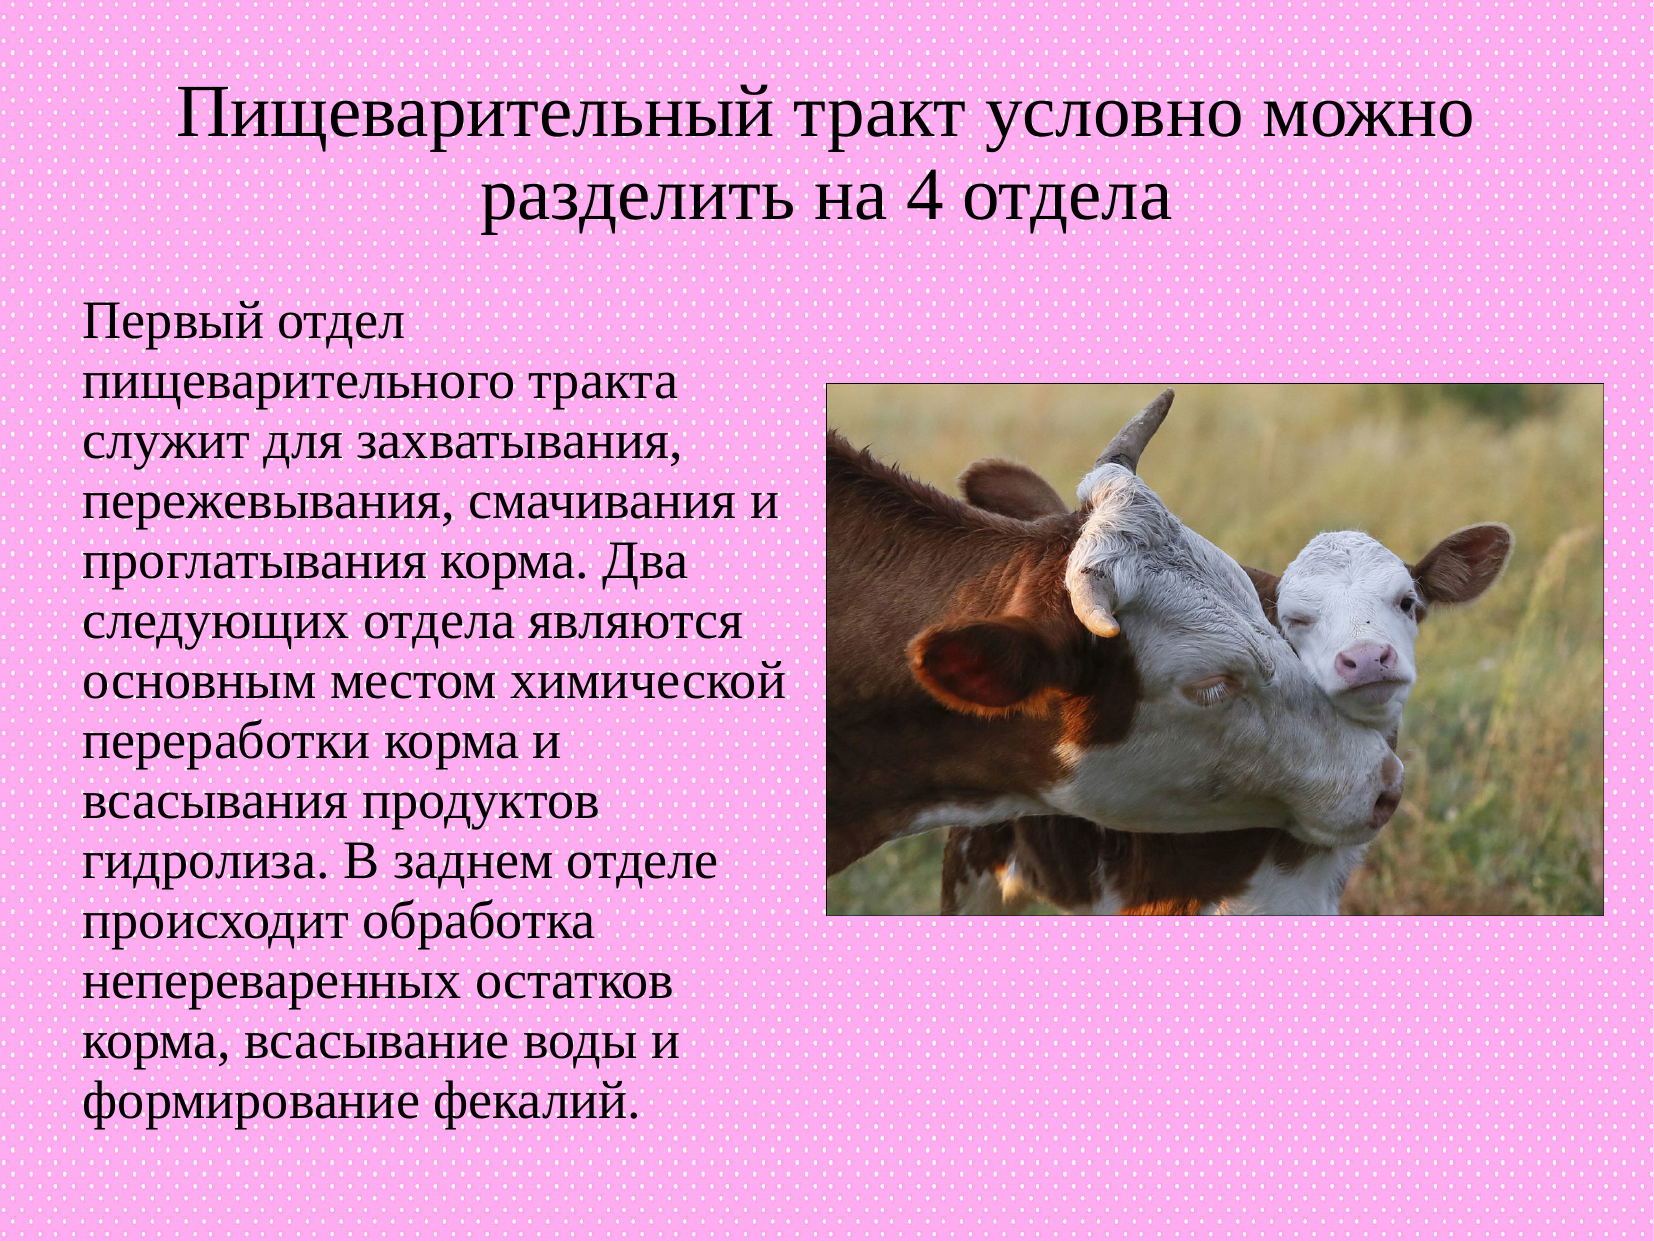

# Пищеварительный тракт условно можно разделить на 4 отдела
Первый отдел пищеварительного тракта служит для захватывания, пережевывания, смачивания и проглатывания корма. Два следующих отдела являются основным местом химической переработки корма и всасывания продуктов гидролиза. В заднем отделе происходит обработка непереваренных остатков корма, всасывание воды и формирование фекалий.